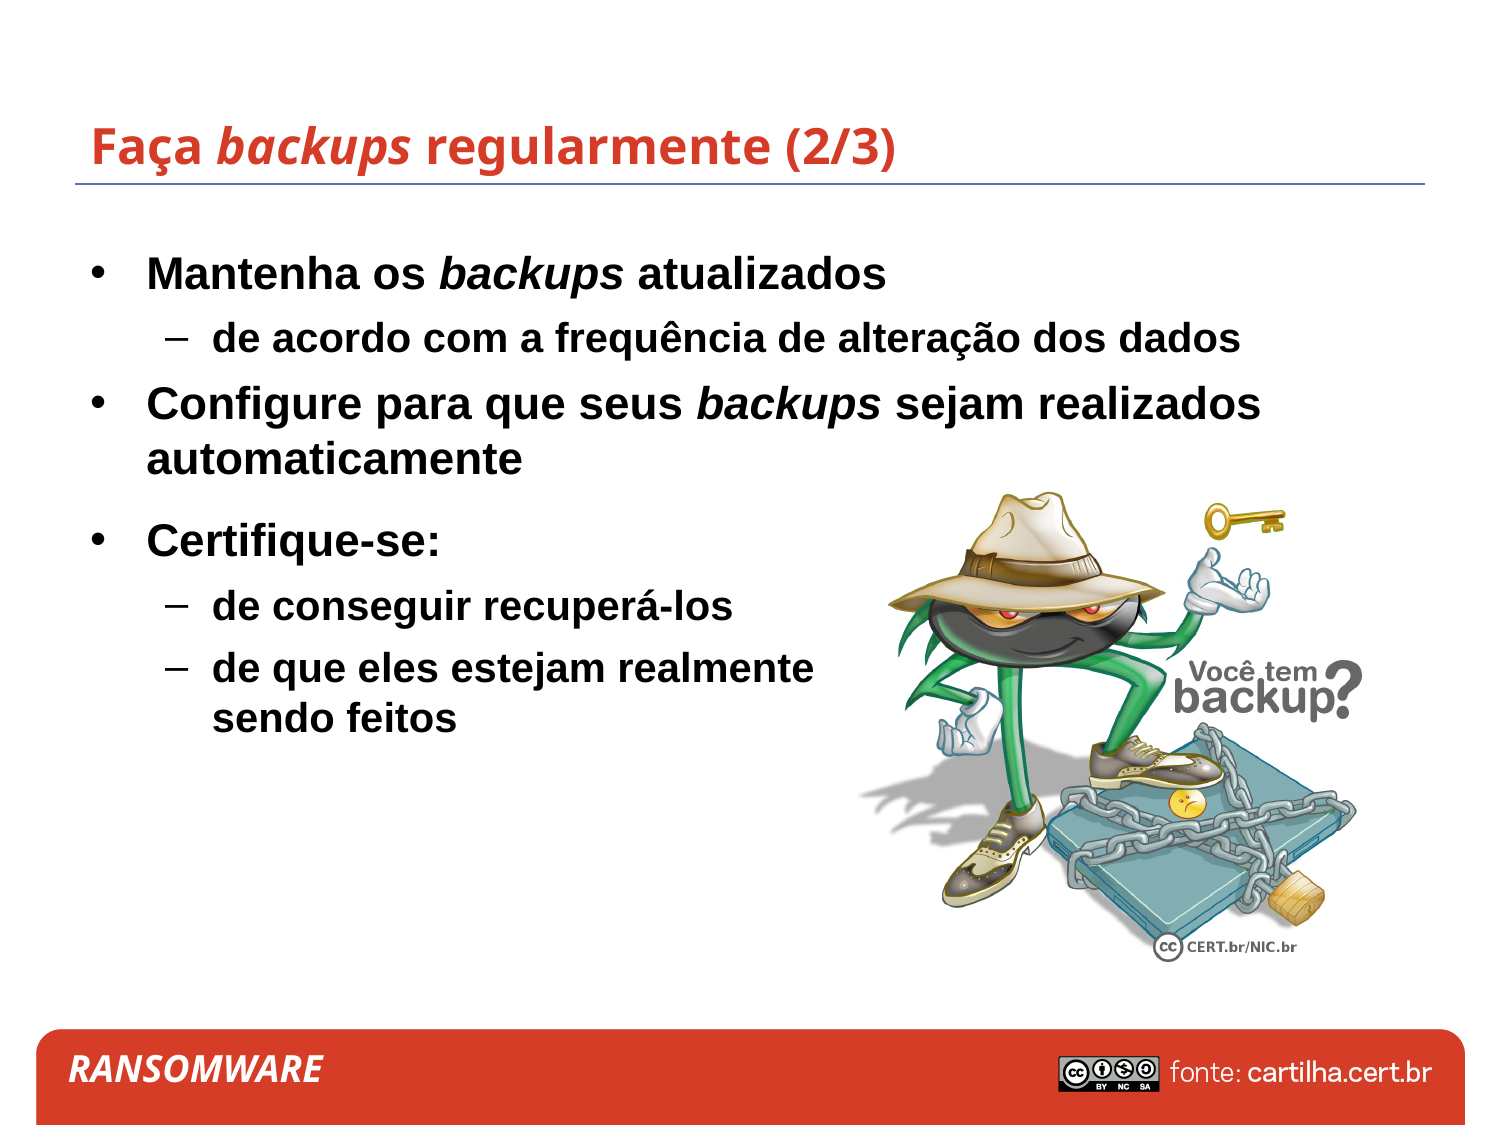

Faça backups regularmente (2/3)
# Mantenha os backups atualizados
de acordo com a frequência de alteração dos dados
Configure para que seus backups sejam realizados automaticamente
Certifique-se:
de conseguir recuperá-los
de que eles estejam realmente sendo feitos